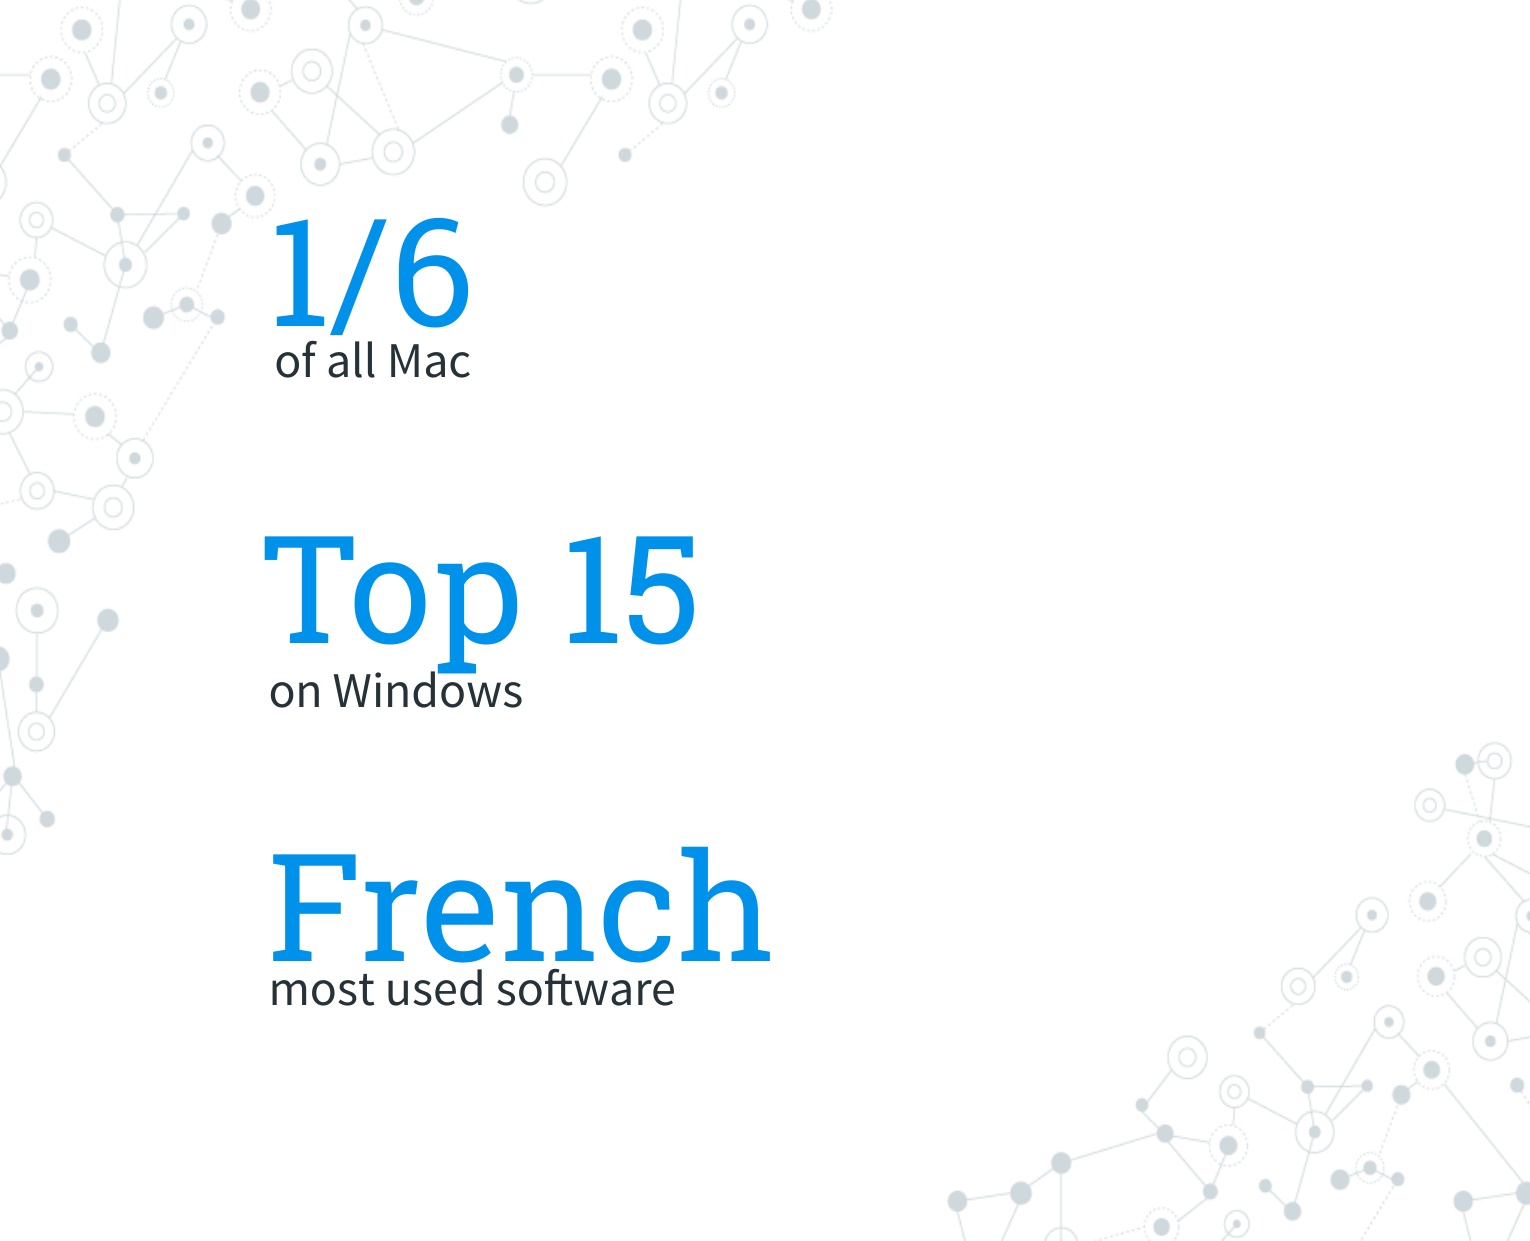

# 1/6
of all Mac
Top 15
on Windows
French
most used software